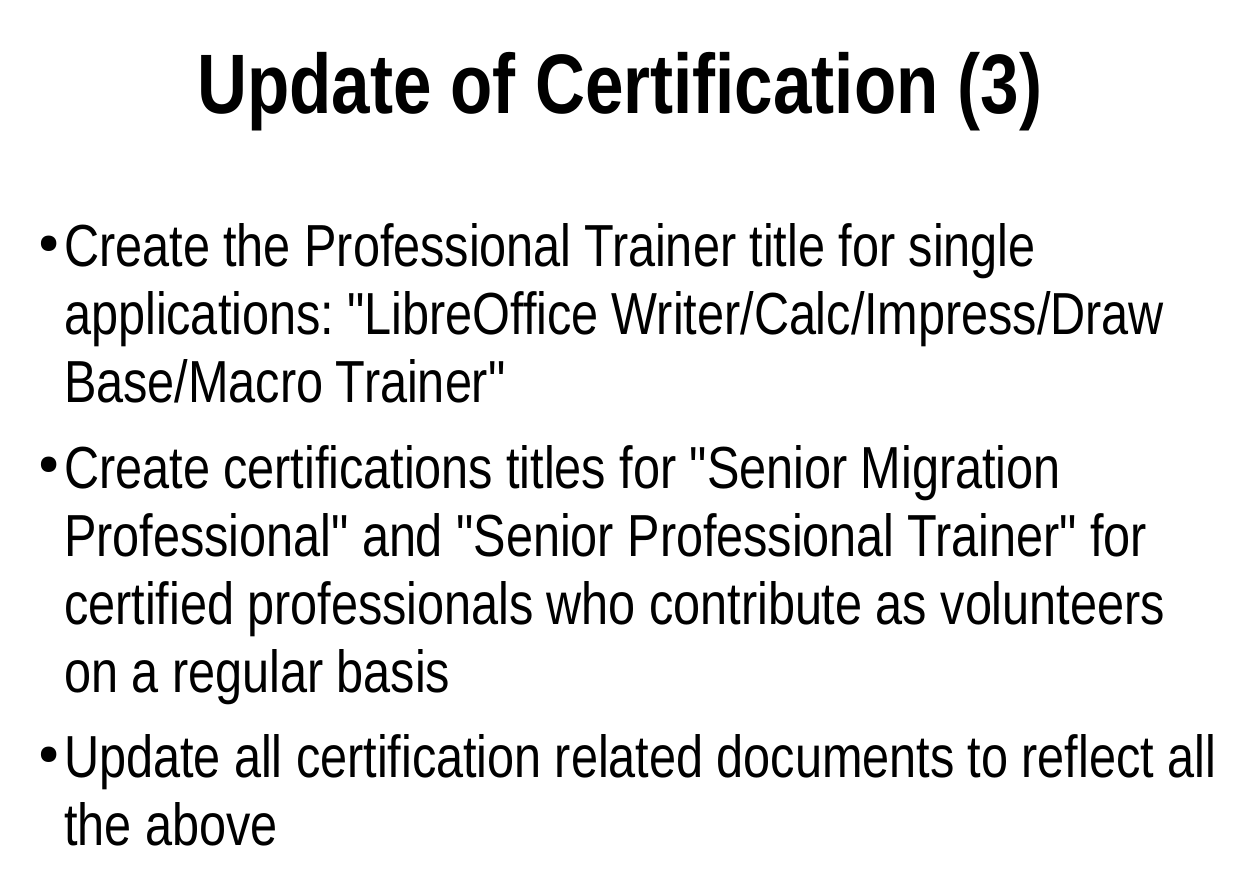

# Update of Certification (3)
Create the Professional Trainer title for single applications: "LibreOffice Writer/Calc/Impress/Draw Base/Macro Trainer"
Create certifications titles for "Senior Migration Professional" and "Senior Professional Trainer" for certified professionals who contribute as volunteers on a regular basis
Update all certification related documents to reflect all the above